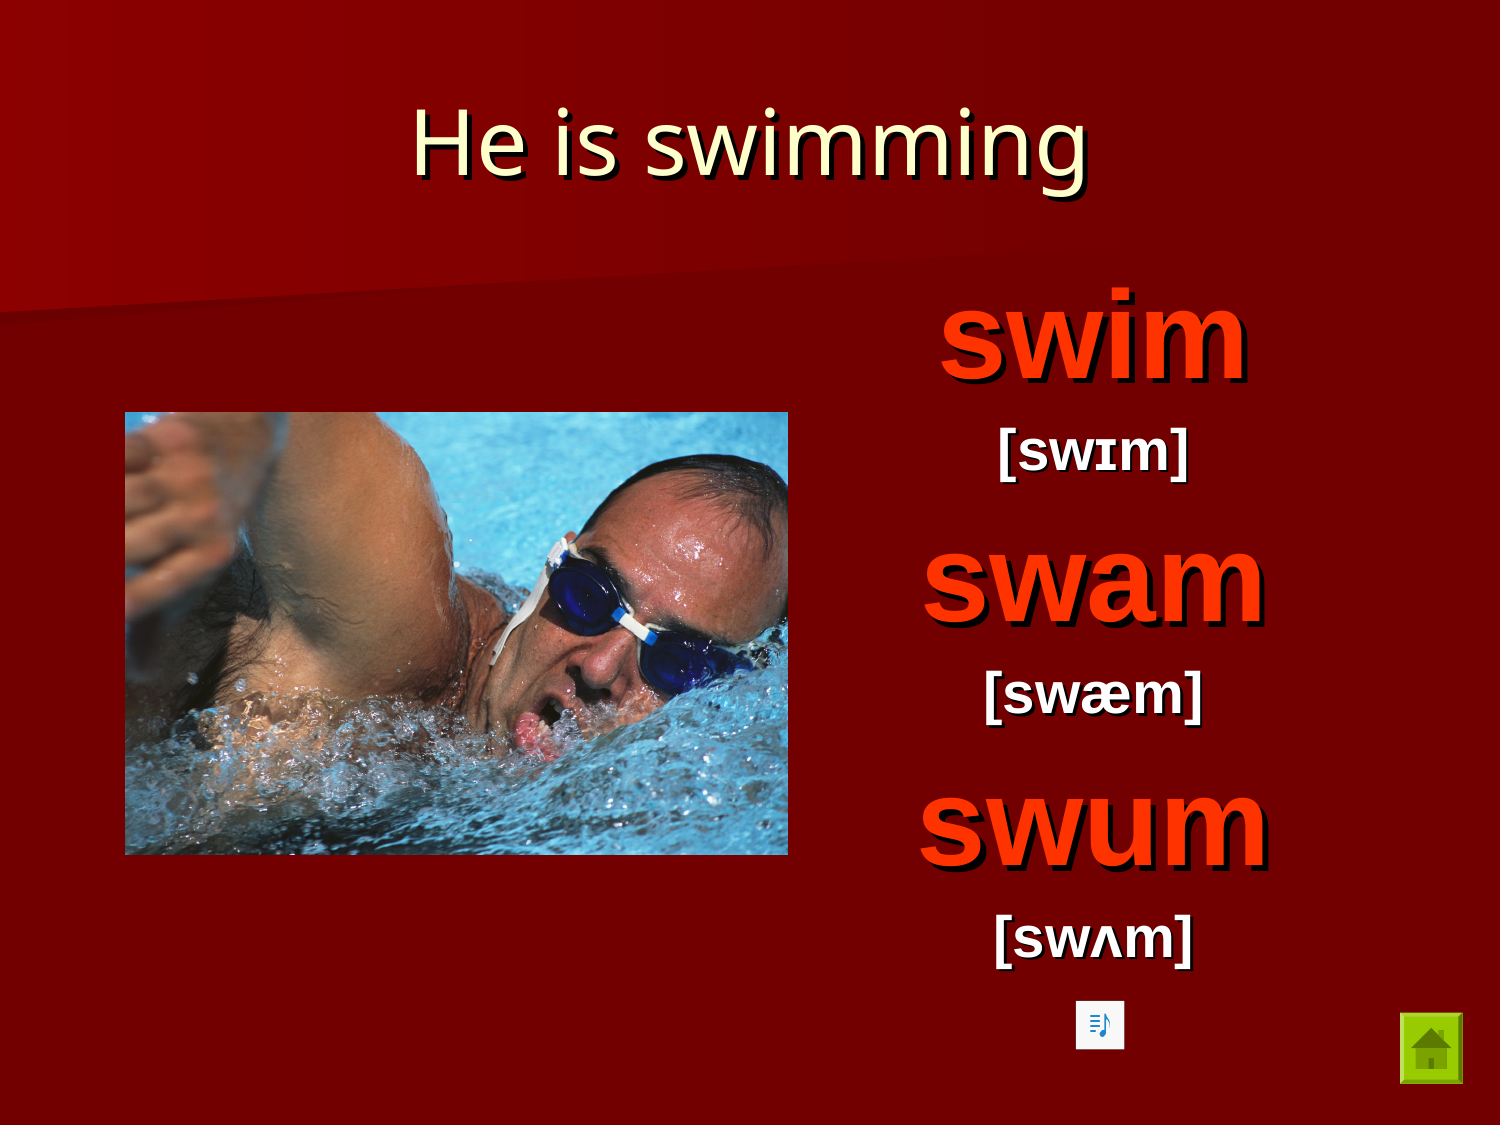

# He is swimming
swim
[swɪm]
swam
[swæm]
swum
[swʌm]